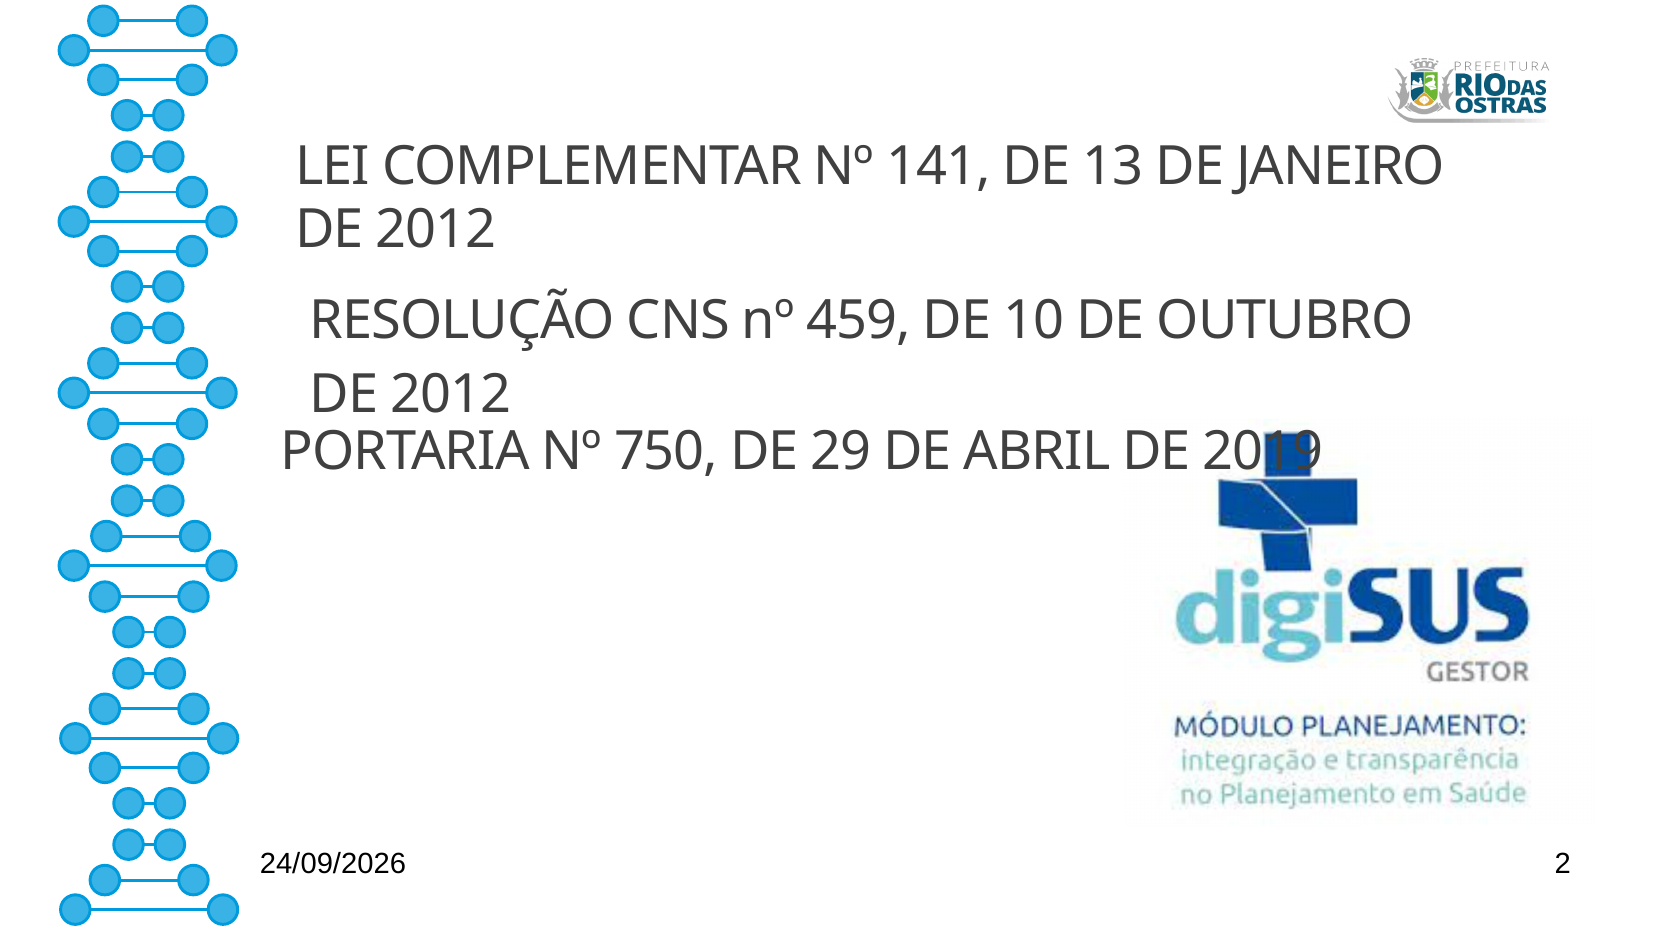

# LEI COMPLEMENTAR Nº 141, DE 13 DE JANEIRO DE 2012
RESOLUÇÃO CNS nº 459, DE 10 DE OUTUBRO DE 2012
PORTARIA Nº 750, DE 29 DE ABRIL DE 2019
2